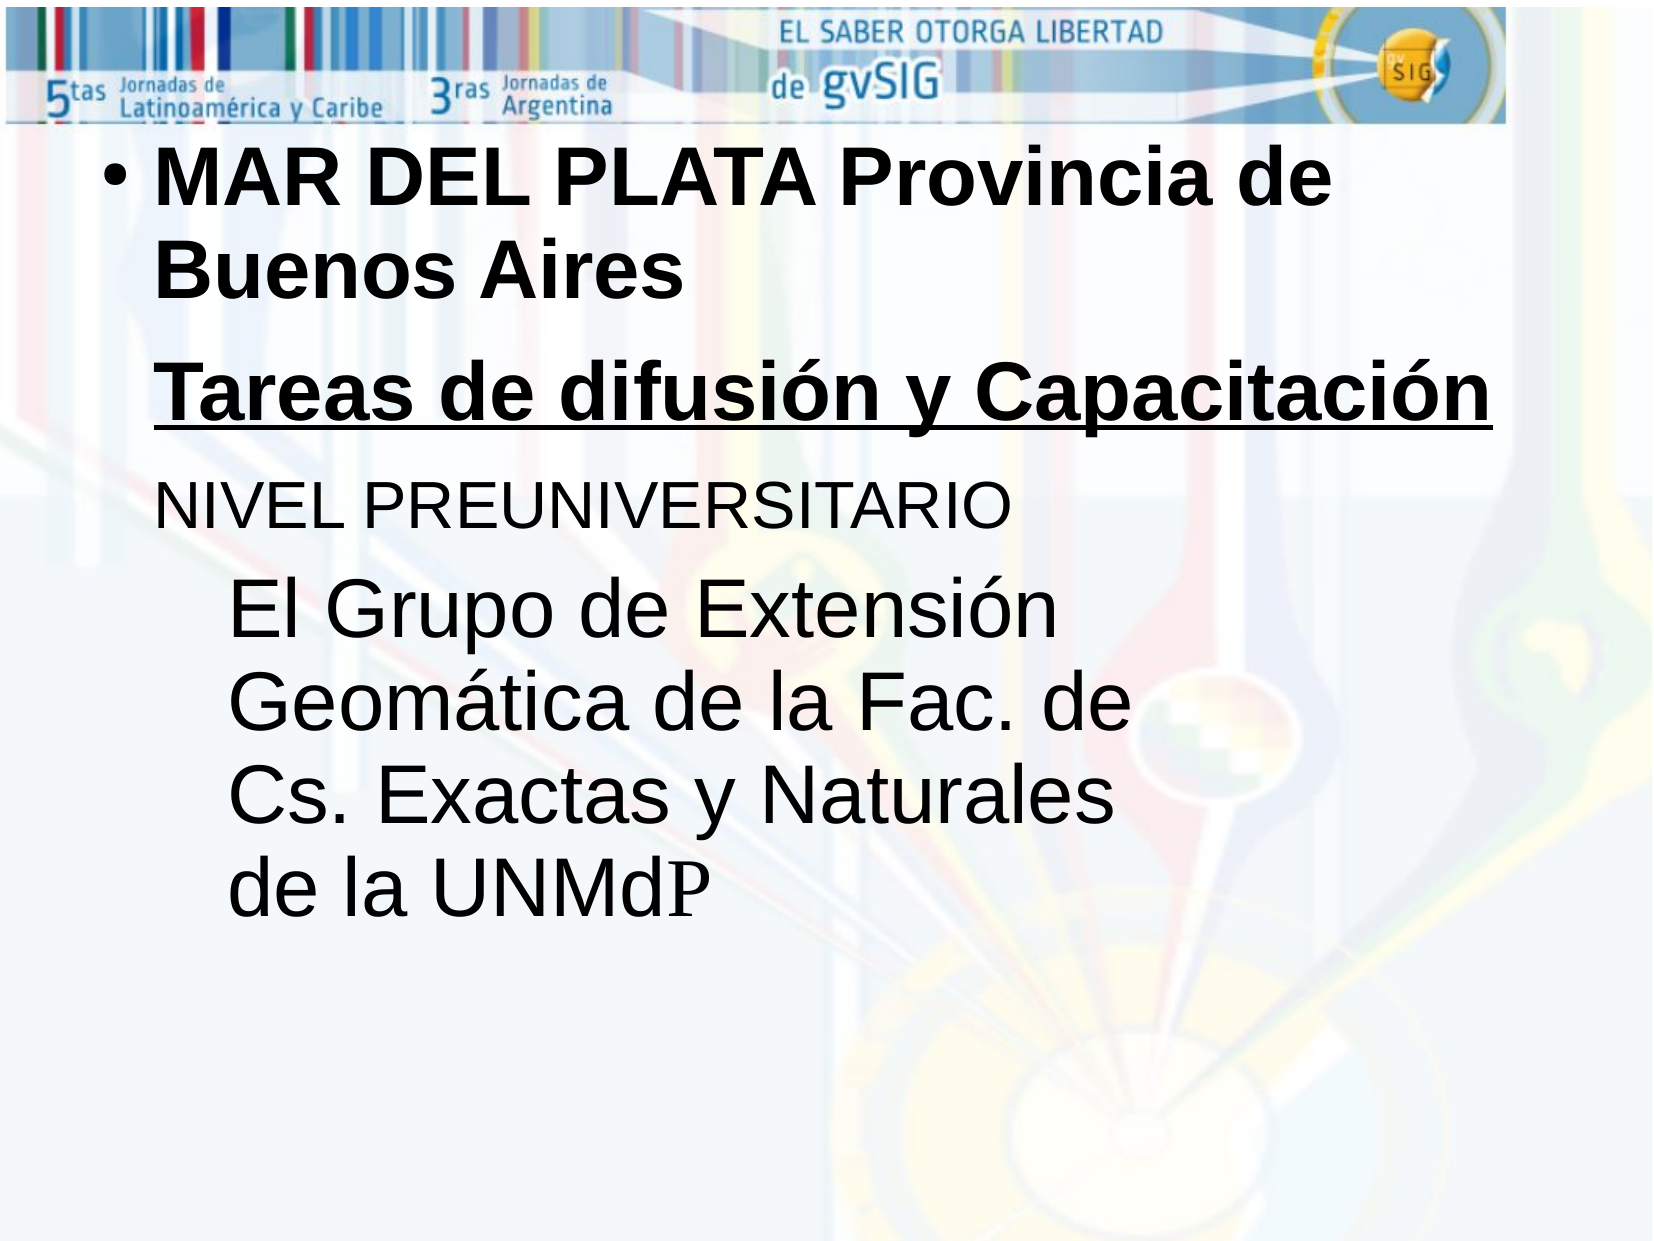

# MAR DEL PLATA Provincia de Buenos Aires
Tareas de difusión y Capacitación
NIVEL PREUNIVERSITARIO
El Grupo de Extensión Geomática de la Fac. de Cs. Exactas y Naturales de la UNMdP